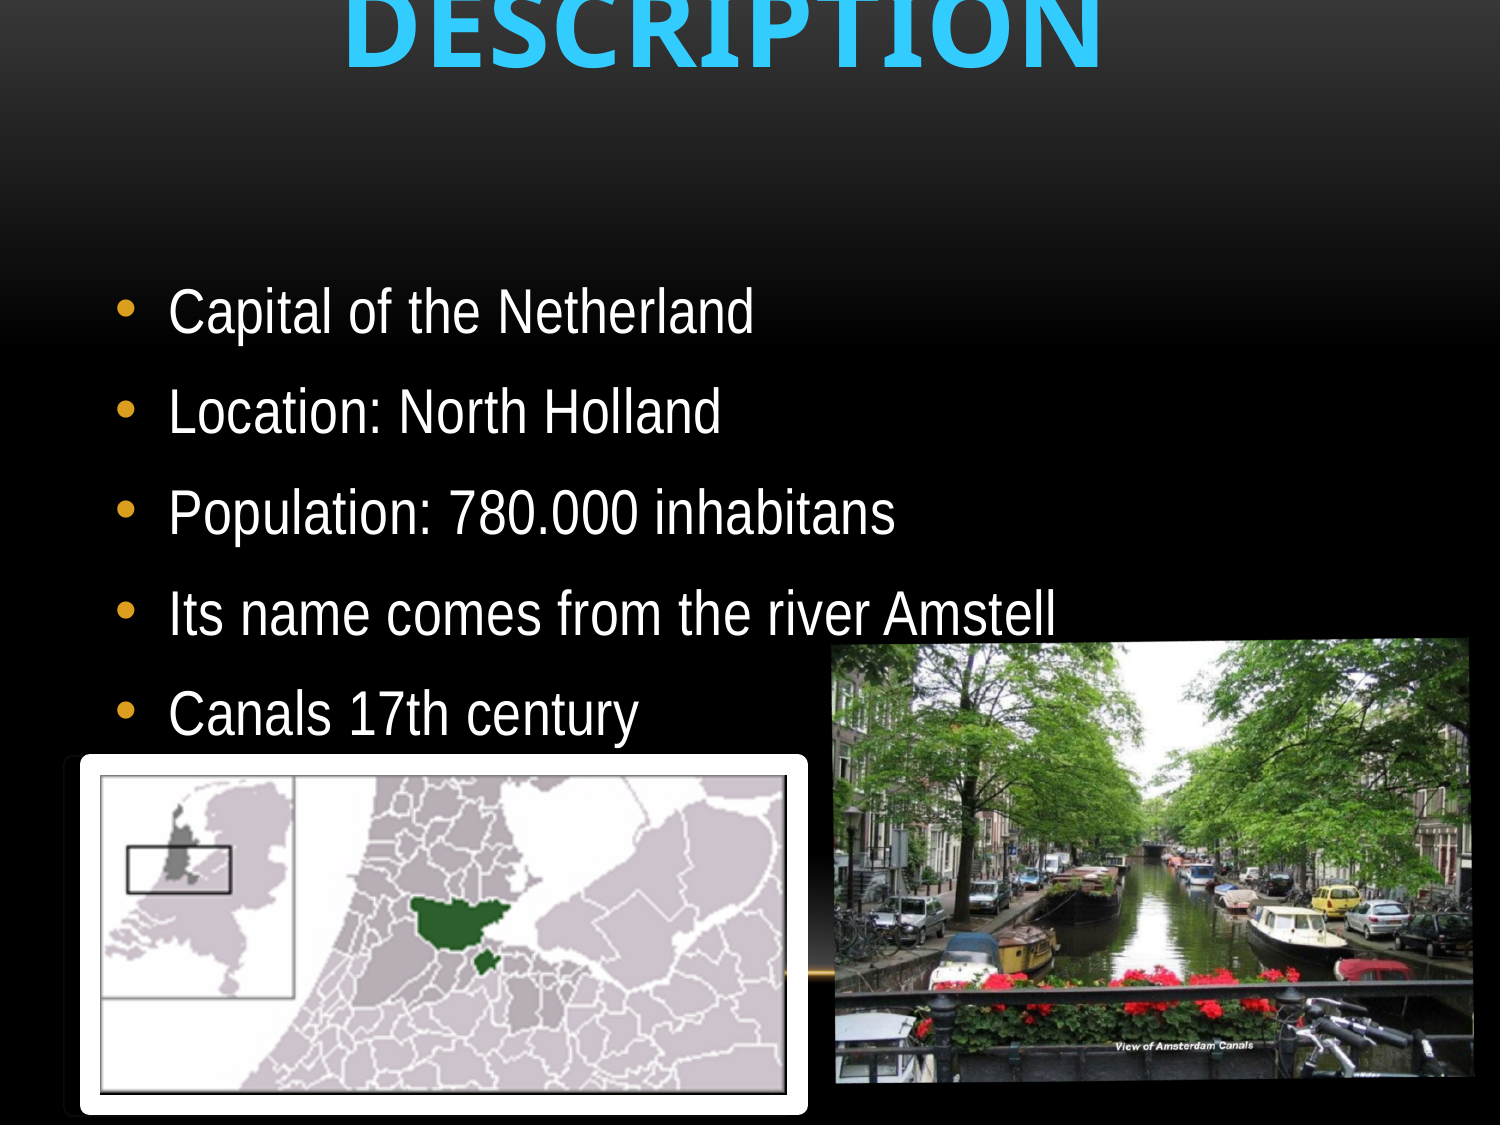

# Description
Capital of the Netherland
Location: North Holland
Population: 780.000 inhabitans
Its name comes from the river Amstell
Canals 17th century